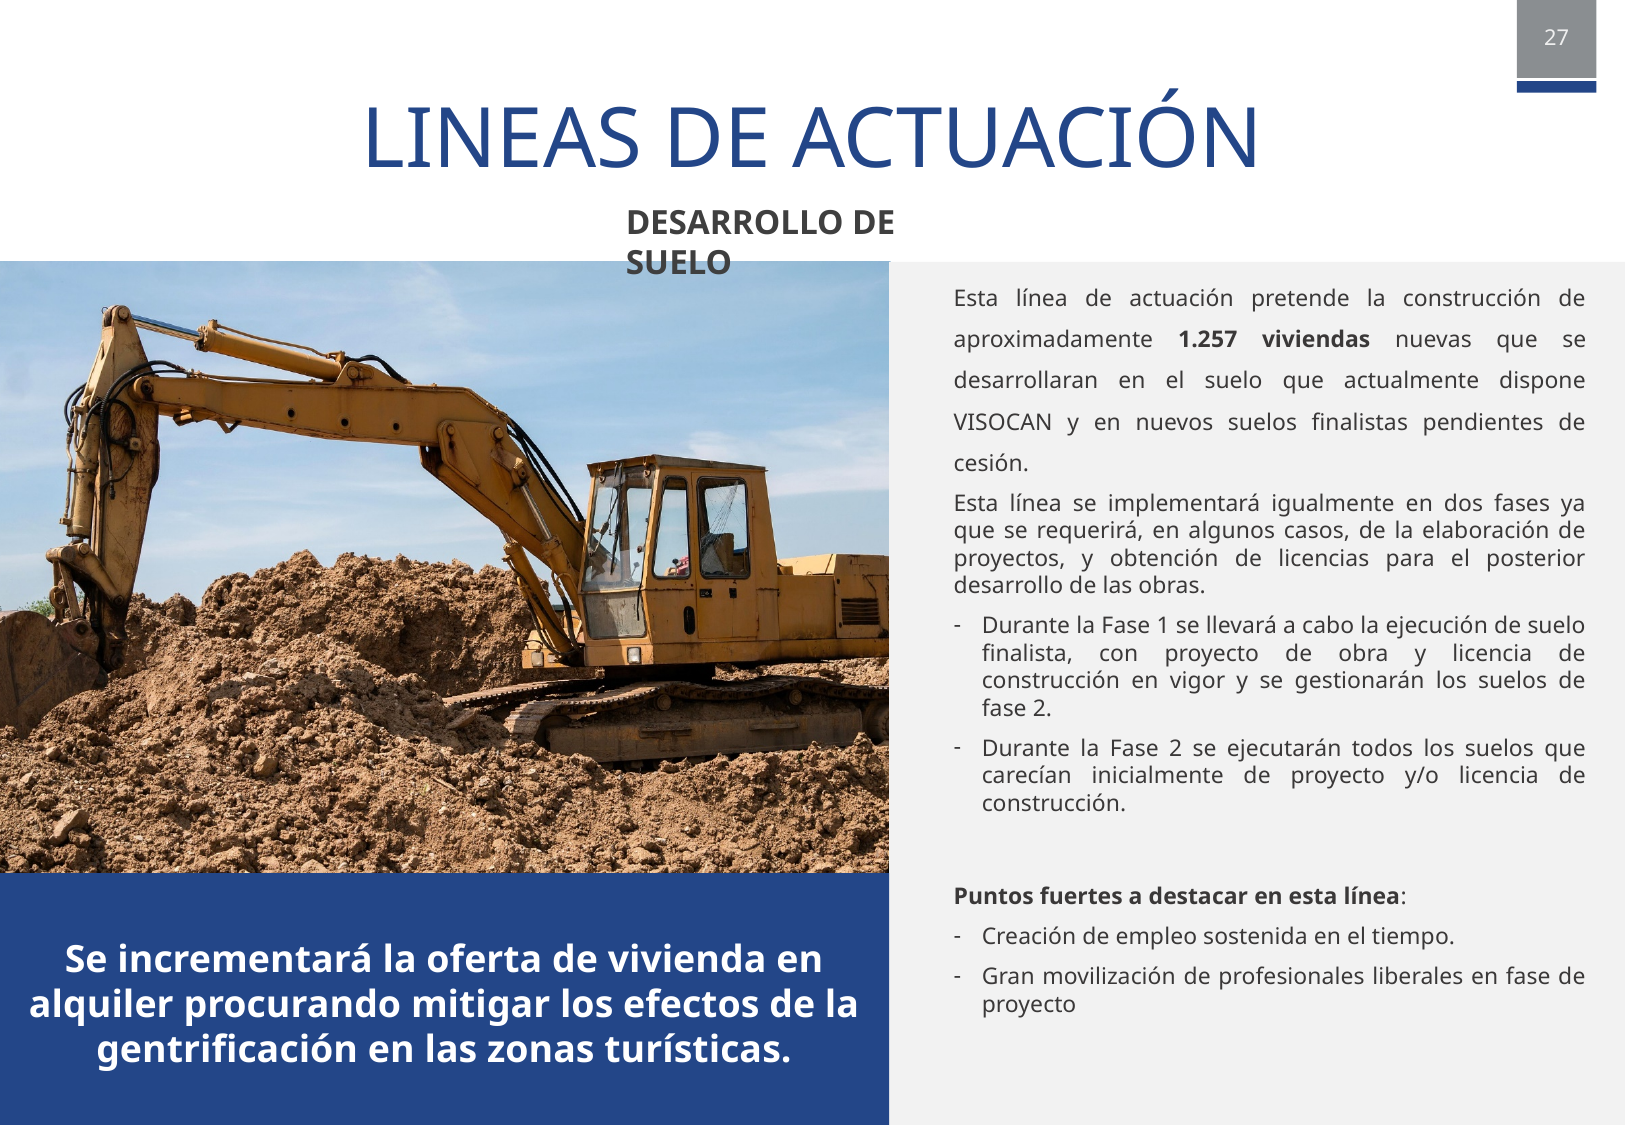

# LINEAS DE ACTUACIÓN
DESARROLLO DE SUELO
Esta línea de actuación pretende la construcción de aproximadamente 1.257 viviendas nuevas que se desarrollaran en el suelo que actualmente dispone VISOCAN y en nuevos suelos finalistas pendientes de cesión.
Esta línea se implementará igualmente en dos fases ya que se requerirá, en algunos casos, de la elaboración de proyectos, y obtención de licencias para el posterior desarrollo de las obras.
Durante la Fase 1 se llevará a cabo la ejecución de suelo finalista, con proyecto de obra y licencia de construcción en vigor y se gestionarán los suelos de fase 2.
Durante la Fase 2 se ejecutarán todos los suelos que carecían inicialmente de proyecto y/o licencia de construcción.
Puntos fuertes a destacar en esta línea:
Creación de empleo sostenida en el tiempo.
Gran movilización de profesionales liberales en fase de proyecto
Se incrementará la oferta de vivienda en alquiler procurando mitigar los efectos de la gentrificación en las zonas turísticas.